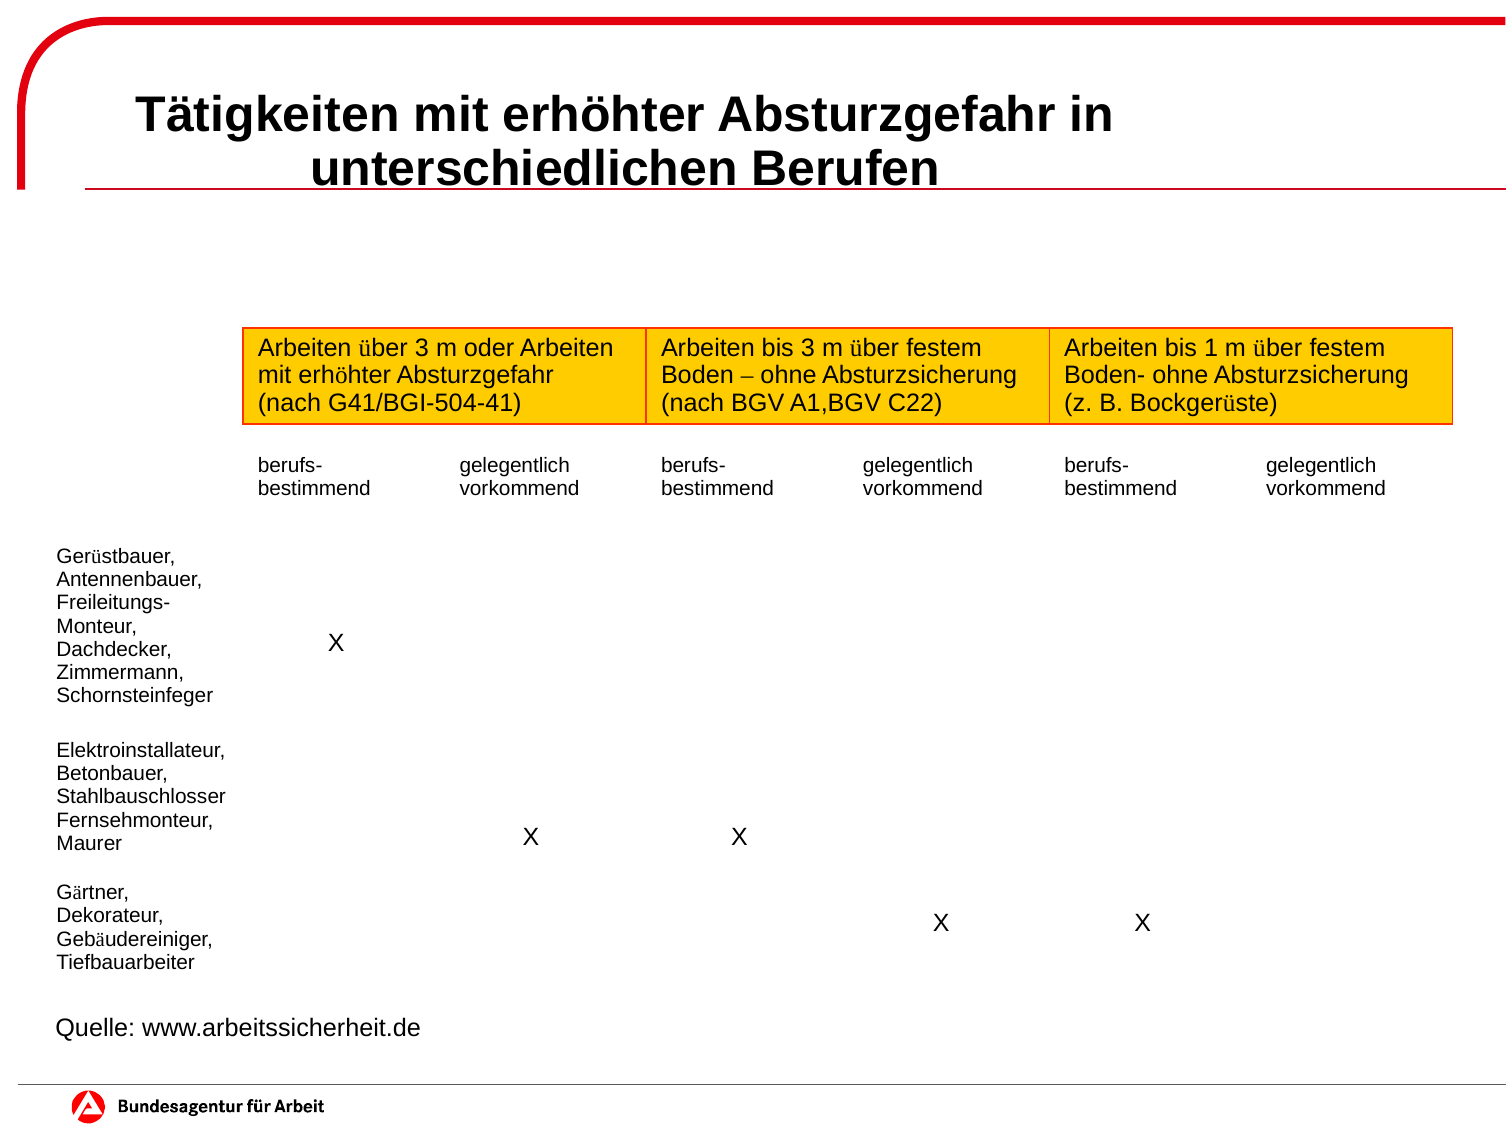

# Tätigkeiten mit erhöhter Absturzgefahr in unterschiedlichen Berufen
Arbeiten über 3 m oder Arbeiten
mit erhöhter Absturzgefahr
(nach G41/BGI-504-41)
Arbeiten bis 3 m über festem Boden – ohne Absturzsicherung
(nach BGV A1,BGV C22)
Arbeiten bis 1 m über festem
Boden- ohne Absturzsicherung
(z. B. Bockgerüste)
| | berufs- bestimmend | gelegentlich vorkommend | berufs- bestimmend | gelegentlich vorkommend | berufs- bestimmend | gelegentlich vorkommend |
| --- | --- | --- | --- | --- | --- | --- |
| Gerüstbauer, Antennenbauer, Freileitungs- Monteur, Dachdecker, Zimmermann, Schornsteinfeger | X | | | | | |
| Elektroinstallateur, Betonbauer, Stahlbauschlosser Fernsehmonteur, Maurer | | X | X | | | |
| Gärtner, Dekorateur, Gebäudereiniger, Tiefbauarbeiter | | | | X | X | |
Quelle: www.arbeitssicherheit.de